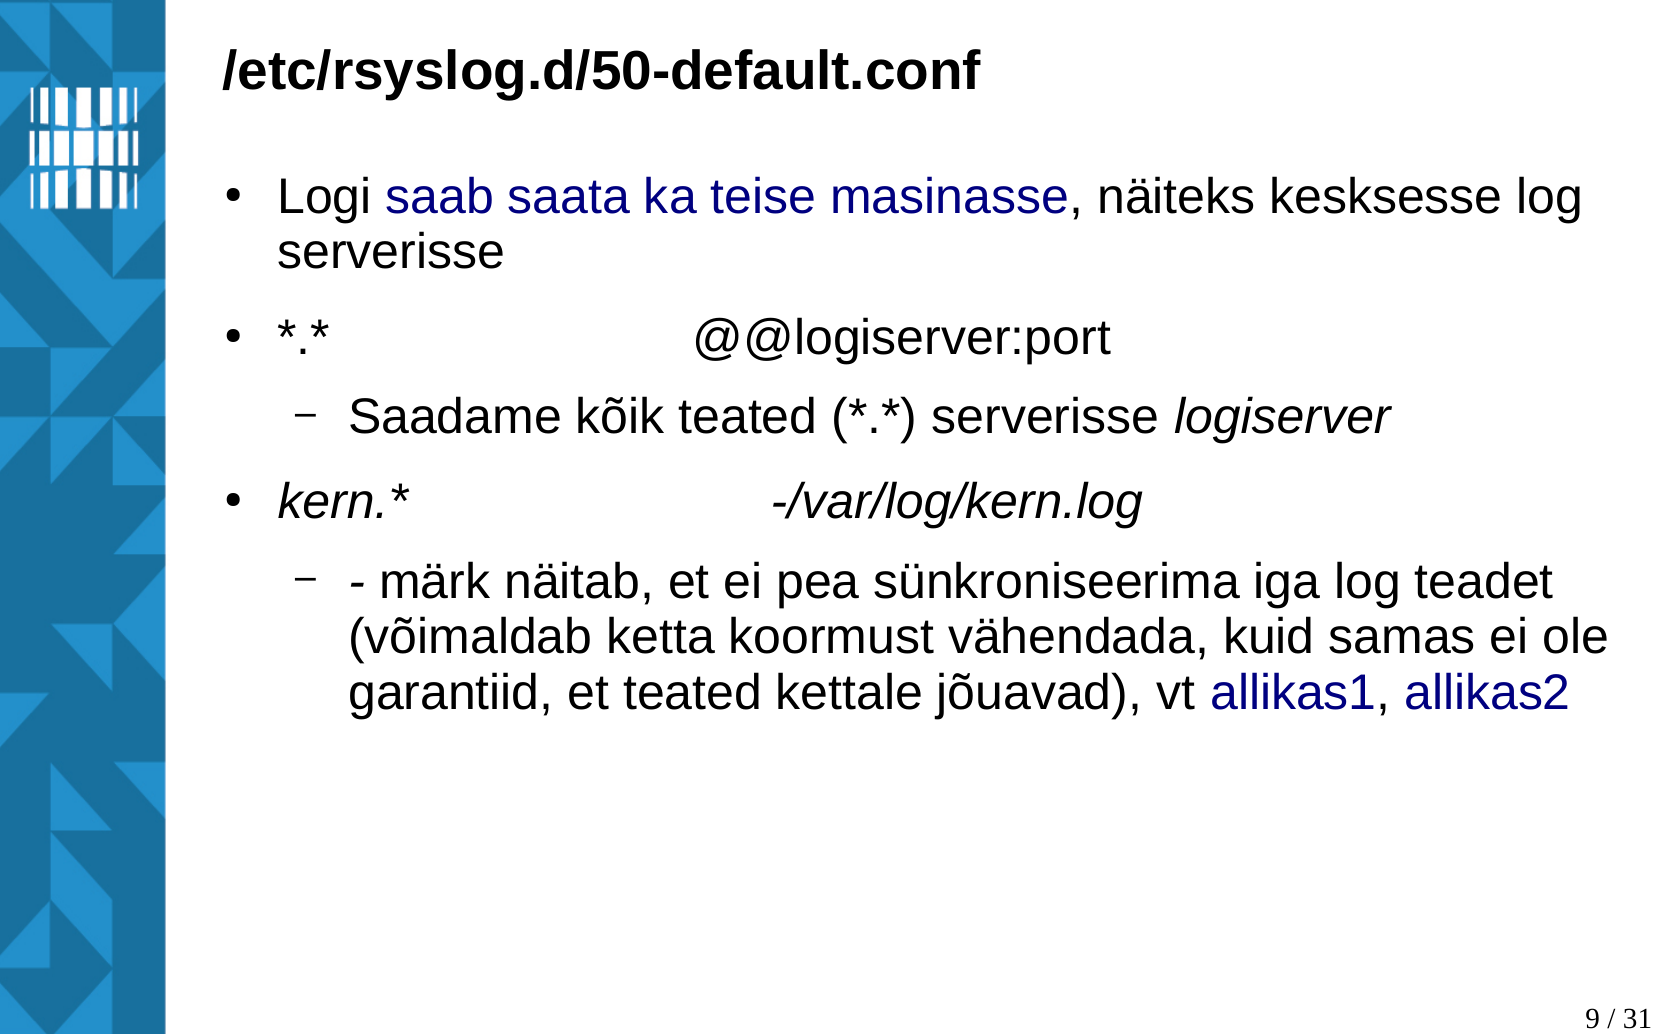

# /etc/rsyslog.d/50-default.conf
Logi saab saata ka teise masinasse, näiteks kesksesse log serverisse
*.* @@logiserver:port
Saadame kõik teated (*.*) serverisse logiserver
kern.* -/var/log/kern.log
- märk näitab, et ei pea sünkroniseerima iga log teadet (võimaldab ketta koormust vähendada, kuid samas ei ole garantiid, et teated kettale jõuavad), vt allikas1, allikas2
9